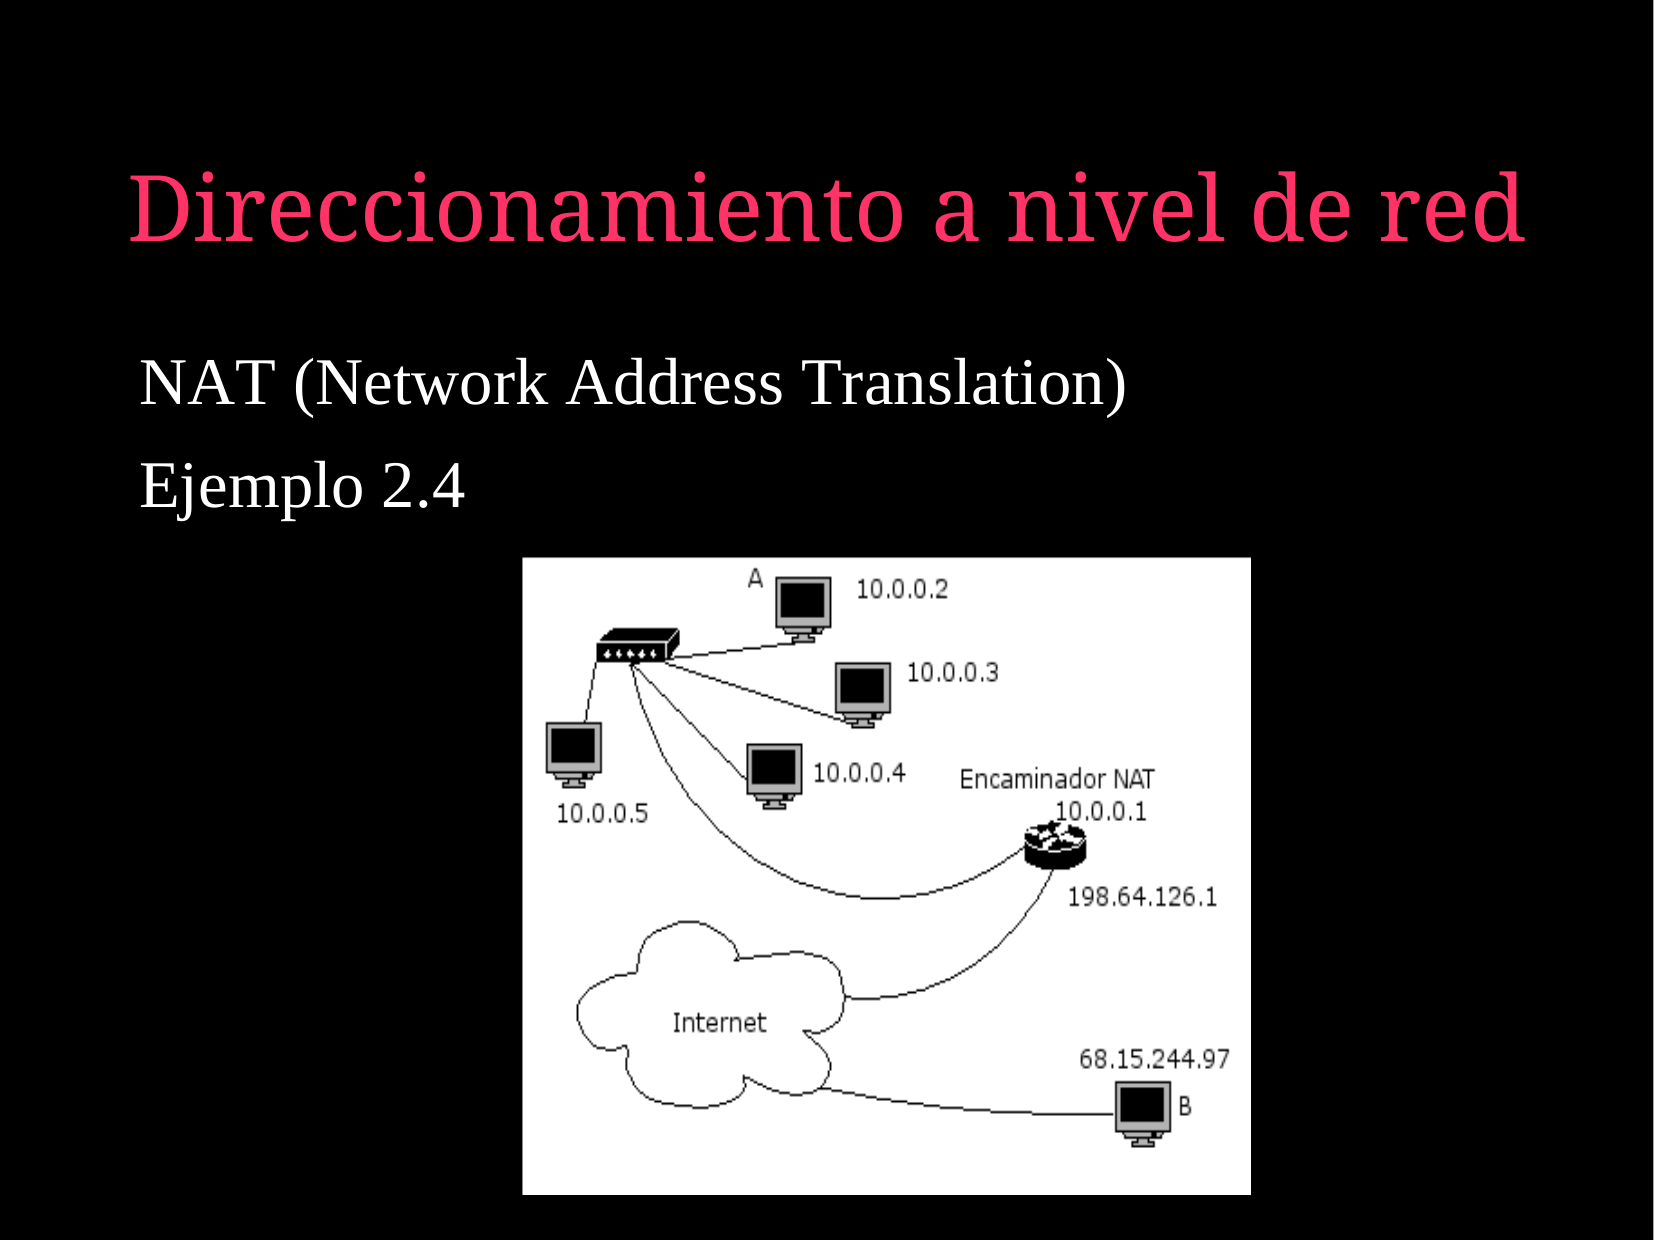

# Direccionamiento a nivel de red
NAT (Network Address Translation)
Ejemplo 2.4